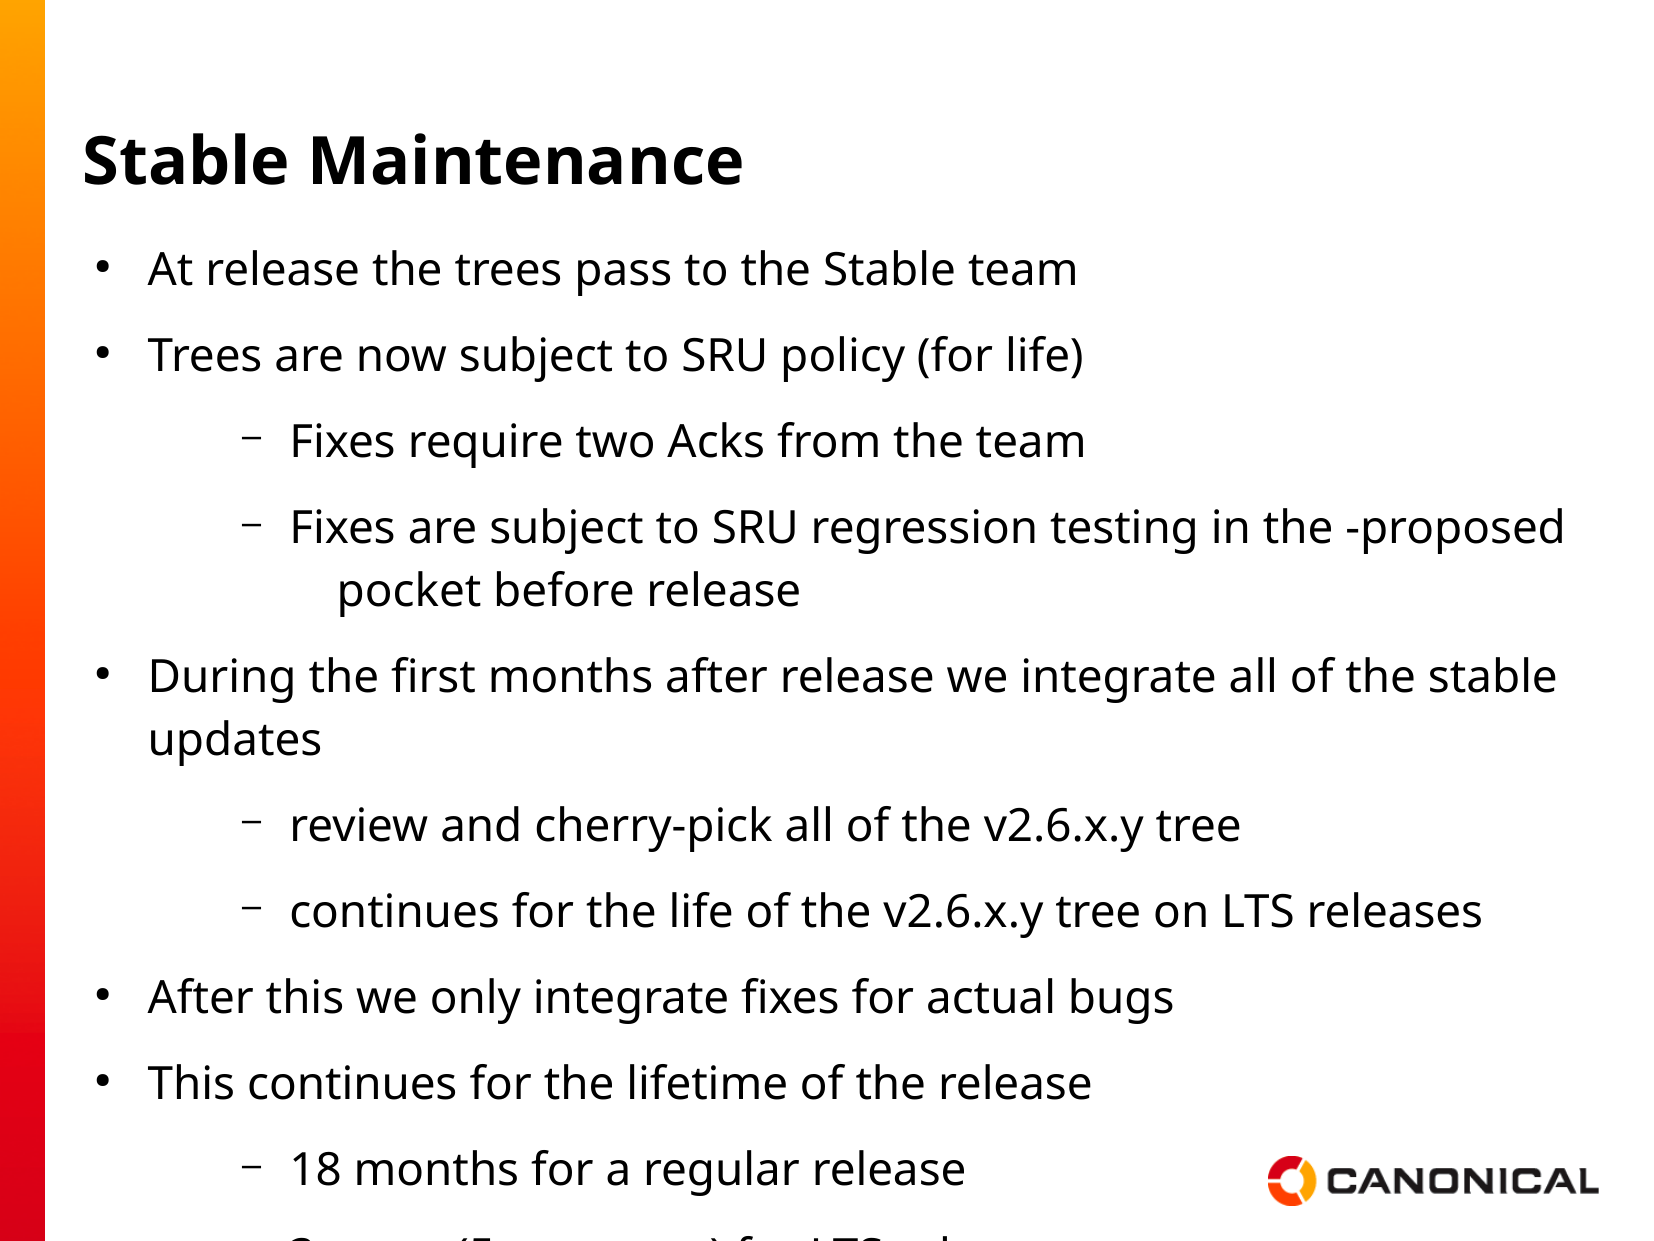

# Stable Maintenance
At release the trees pass to the Stable team
Trees are now subject to SRU policy (for life)
Fixes require two Acks from the team
Fixes are subject to SRU regression testing in the -proposed pocket before release
During the first months after release we integrate all of the stable updates
review and cherry-pick all of the v2.6.x.y tree
continues for the life of the v2.6.x.y tree on LTS releases
After this we only integrate fixes for actual bugs
This continues for the lifetime of the release
18 months for a regular release
3 years (5 on server) for LTS releases